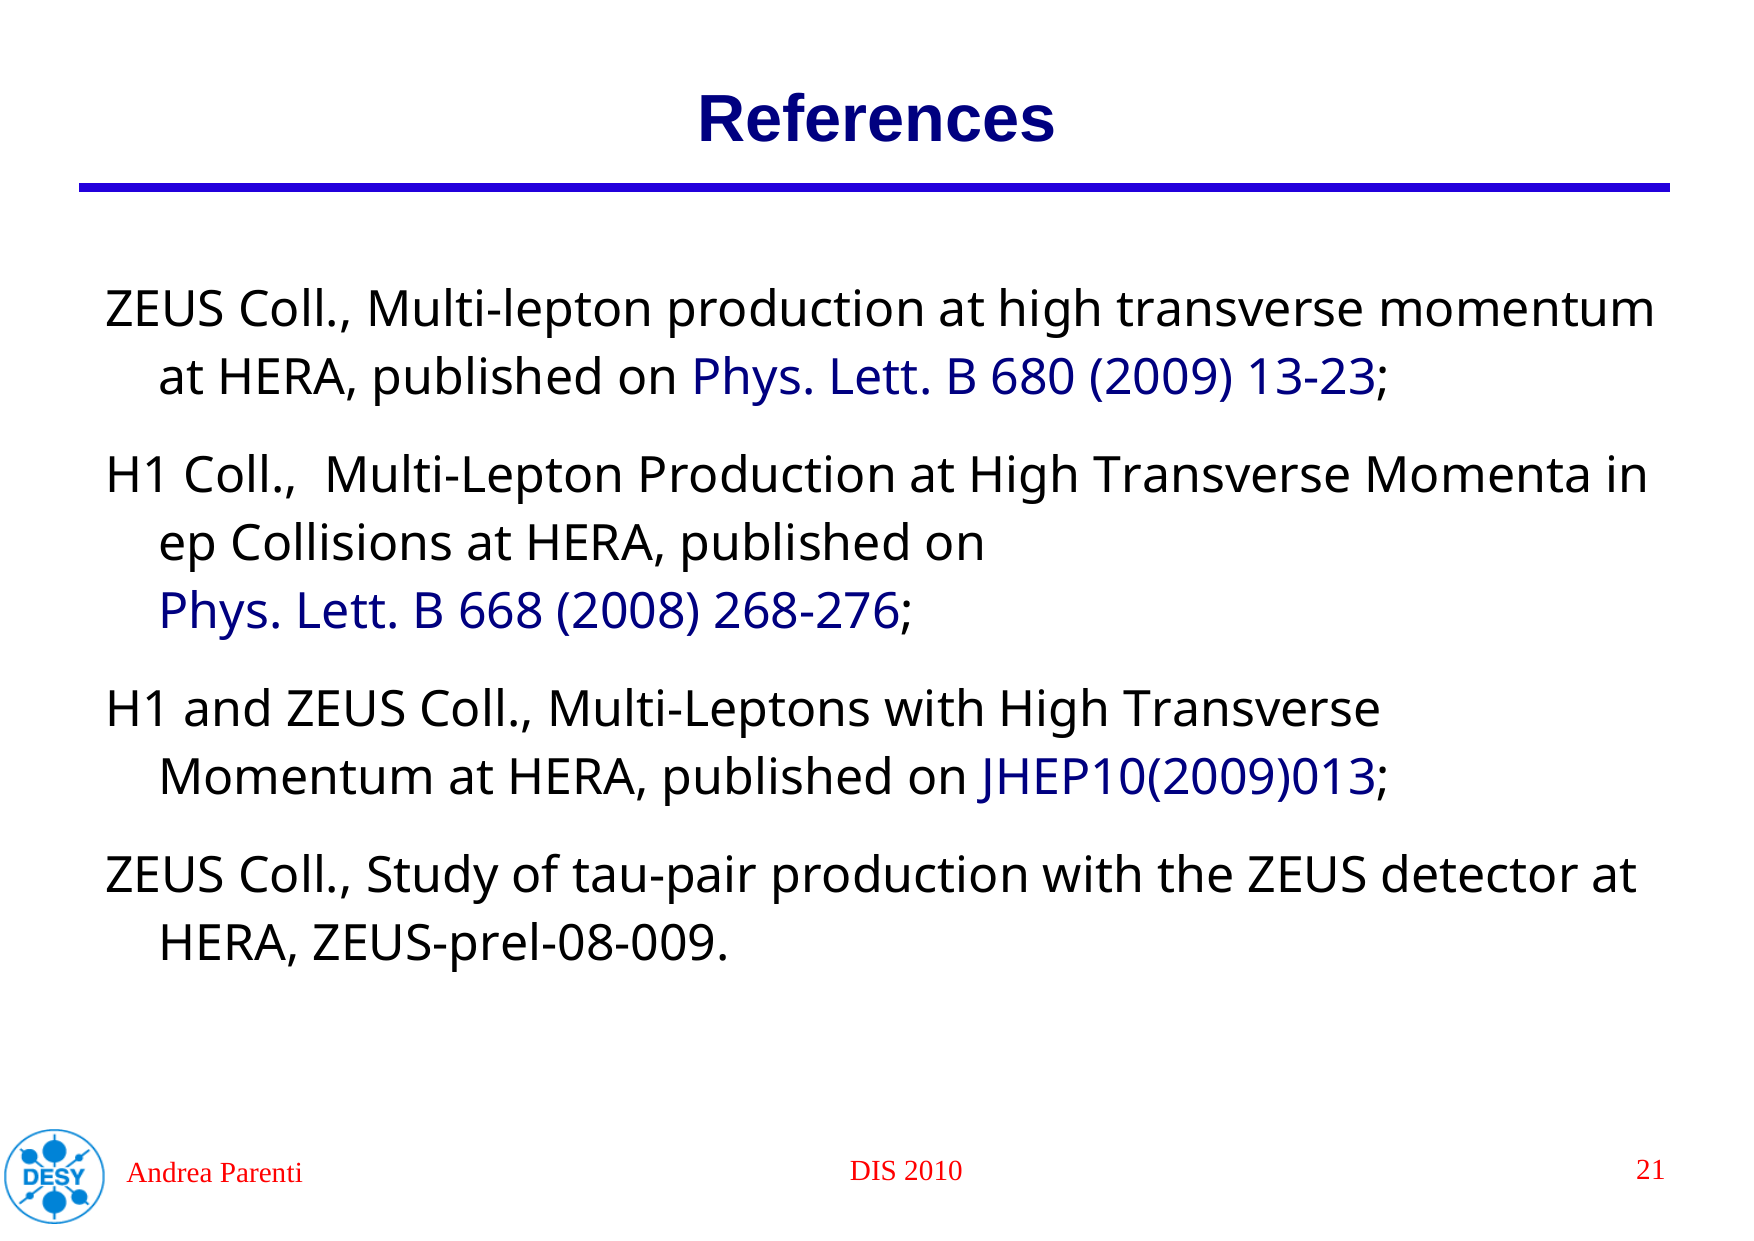

# References
ZEUS Coll., Multi-lepton production at high transverse momentum at HERA, published on Phys. Lett. B 680 (2009) 13-23;
H1 Coll., Multi-Lepton Production at High Transverse Momenta in ep Collisions at HERA, published on Phys. Lett. B 668 (2008) 268-276;
H1 and ZEUS Coll., Multi-Leptons with High Transverse Momentum at HERA, published on JHEP10(2009)013;
ZEUS Coll., Study of tau-pair production with the ZEUS detector at HERA, ZEUS-prel-08-009.
21